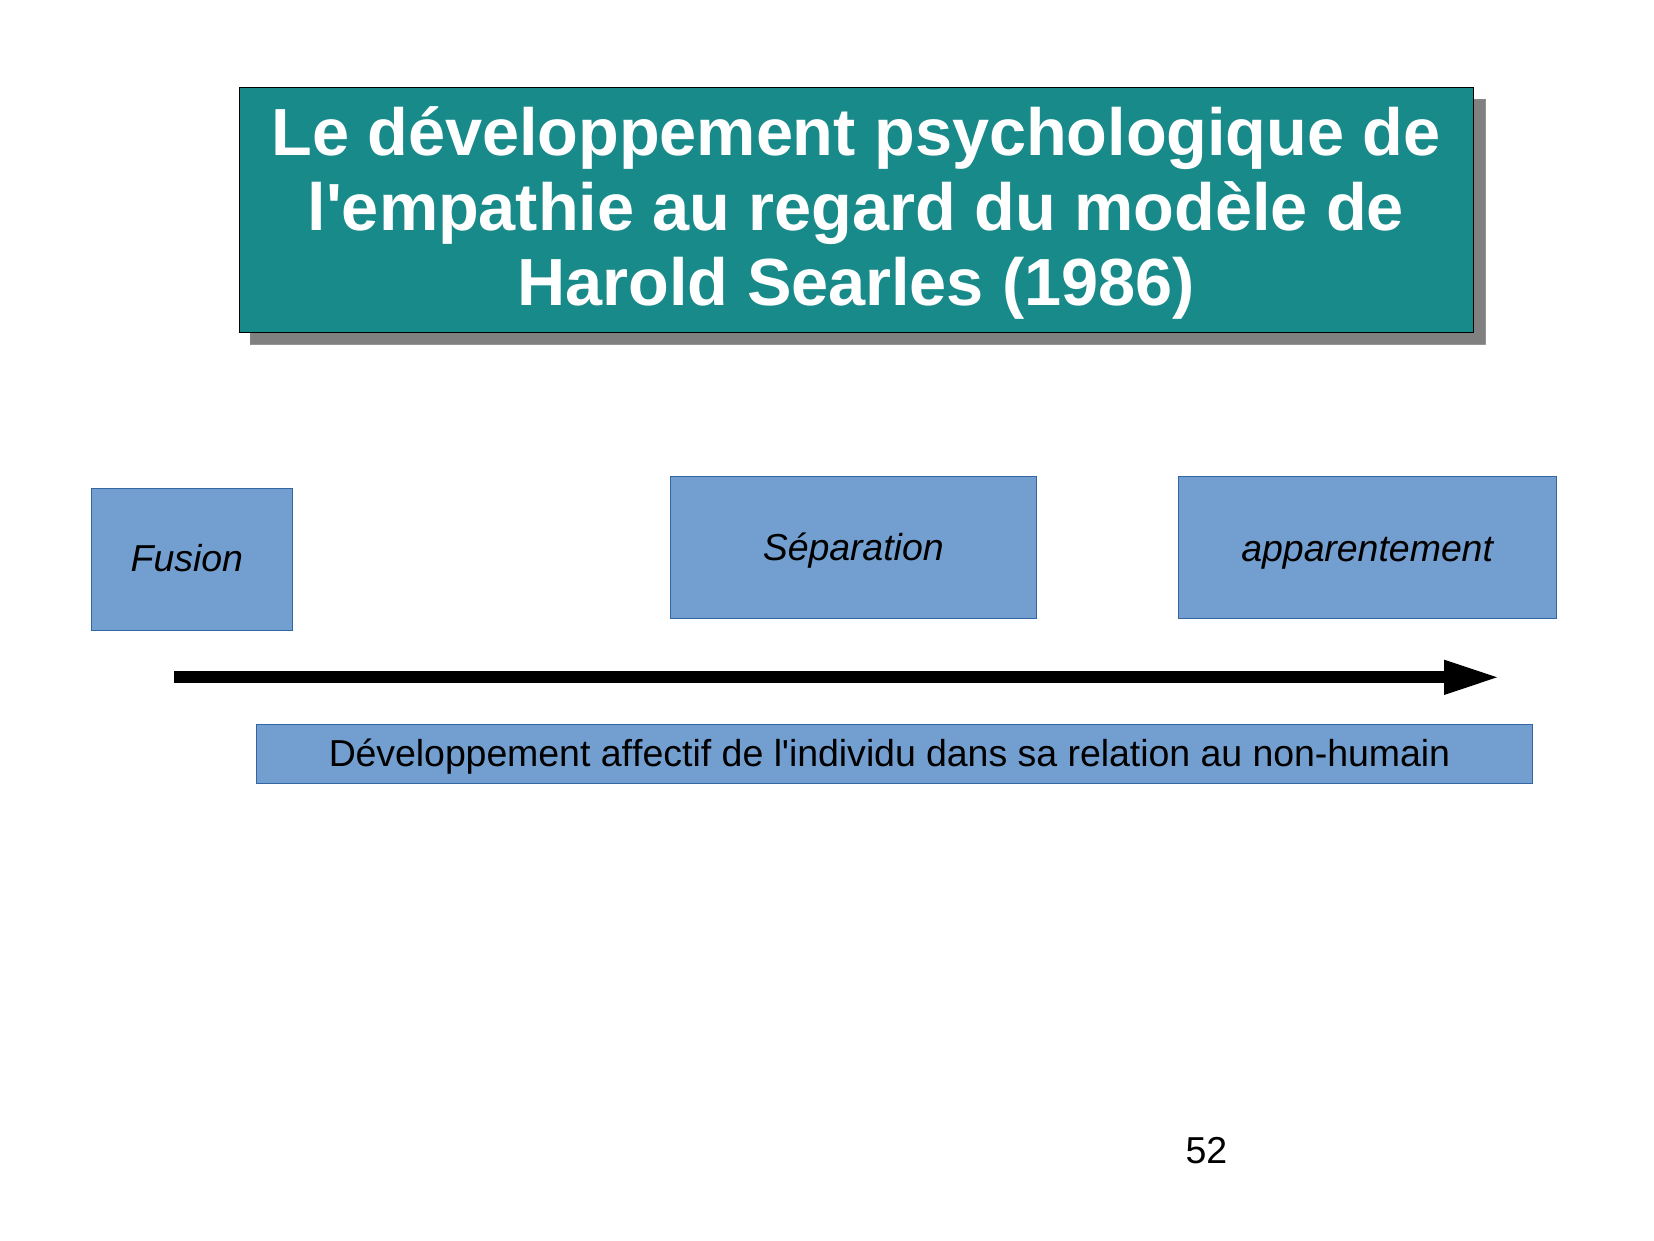

#
d
Le développement psychologique de l'empathie au regard du modèle de Harold Searles (1986)
Séparation
apparentement
Fusion
Développement affectif de l'individu dans sa relation au non-humain
52